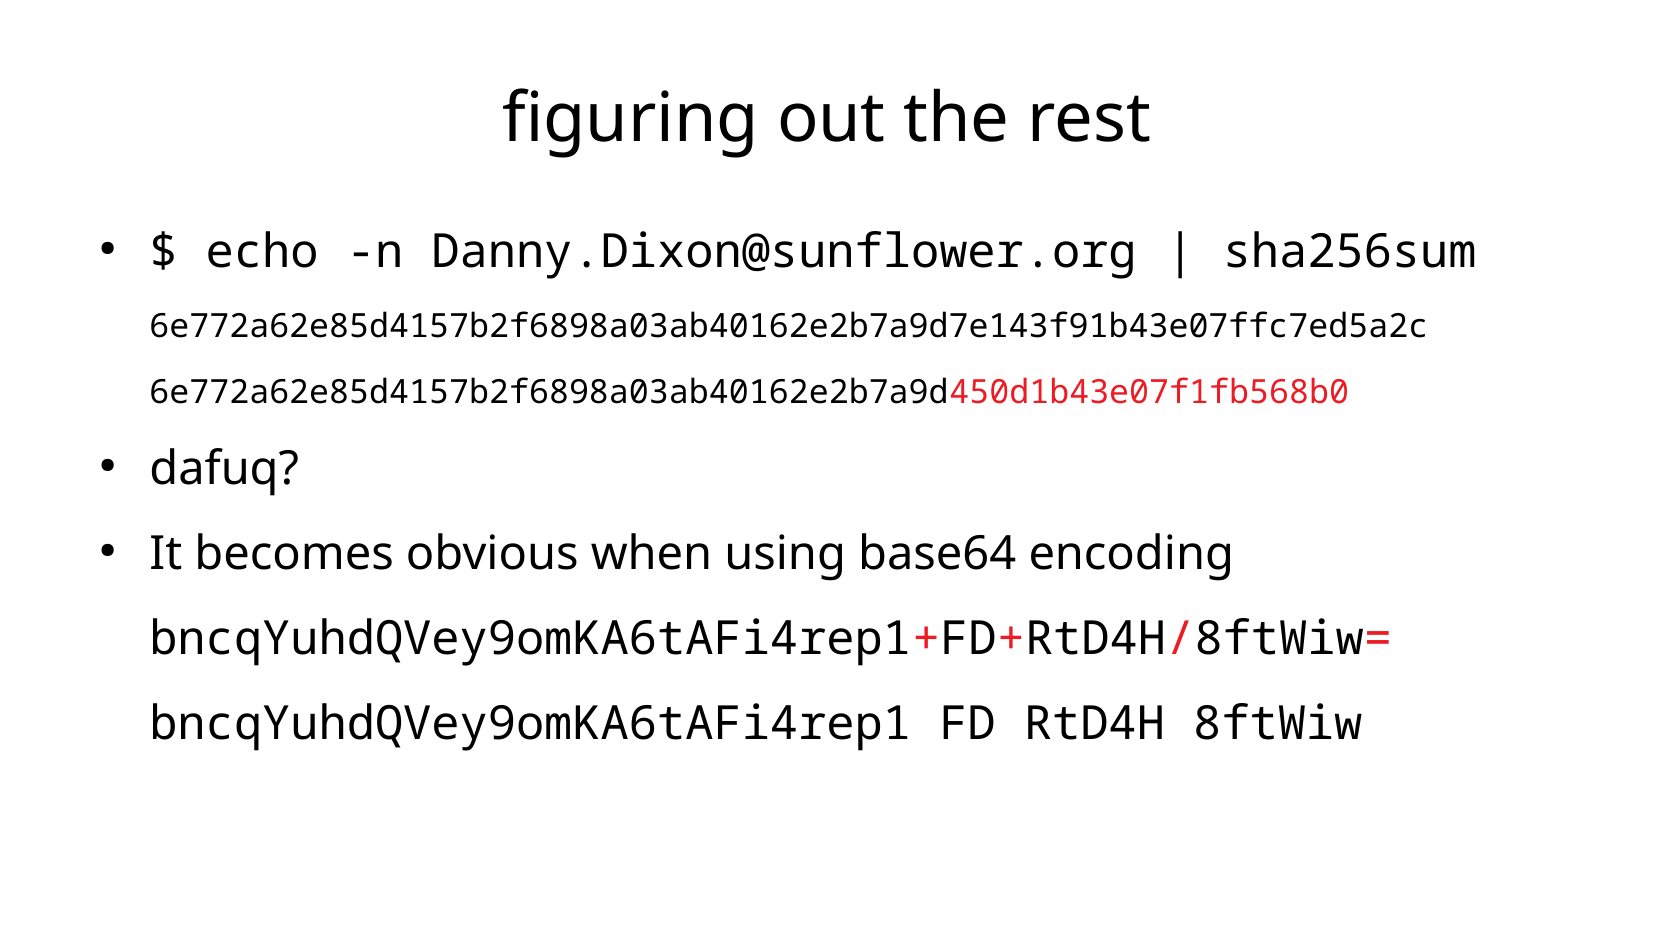

# figuring out the rest
$ echo -n Danny.Dixon@sunflower.org | sha256sum
6e772a62e85d4157b2f6898a03ab40162e2b7a9d7e143f91b43e07ffc7ed5a2c
6e772a62e85d4157b2f6898a03ab40162e2b7a9d450d1b43e07f1fb568b0
dafuq?
It becomes obvious when using base64 encoding
bncqYuhdQVey9omKA6tAFi4rep1+FD+RtD4H/8ftWiw=
bncqYuhdQVey9omKA6tAFi4rep1 FD RtD4H 8ftWiw